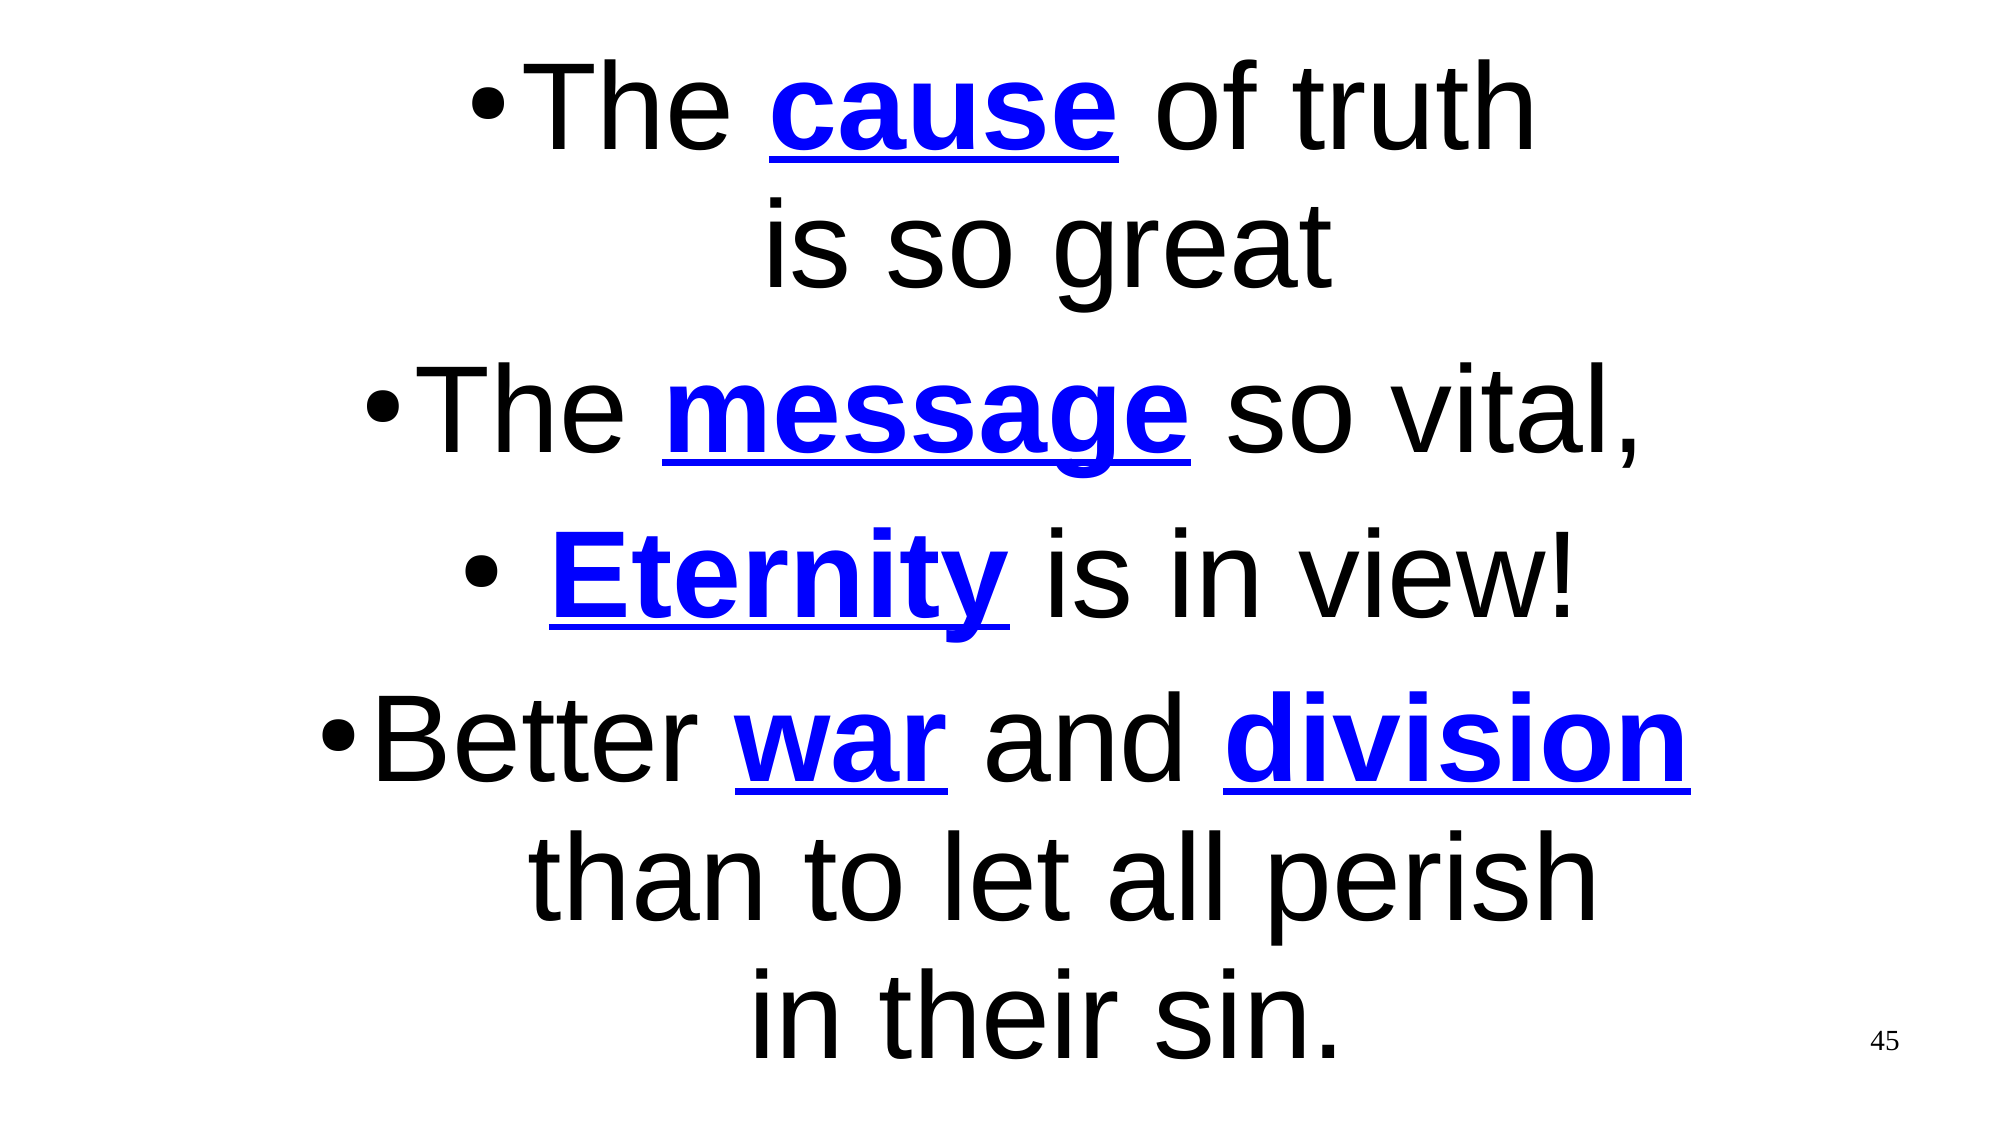

# The cause of truth is so great
The message so vital,
 Eternity is in view!
Better war and division
 than to let all perish
 in their sin.
45